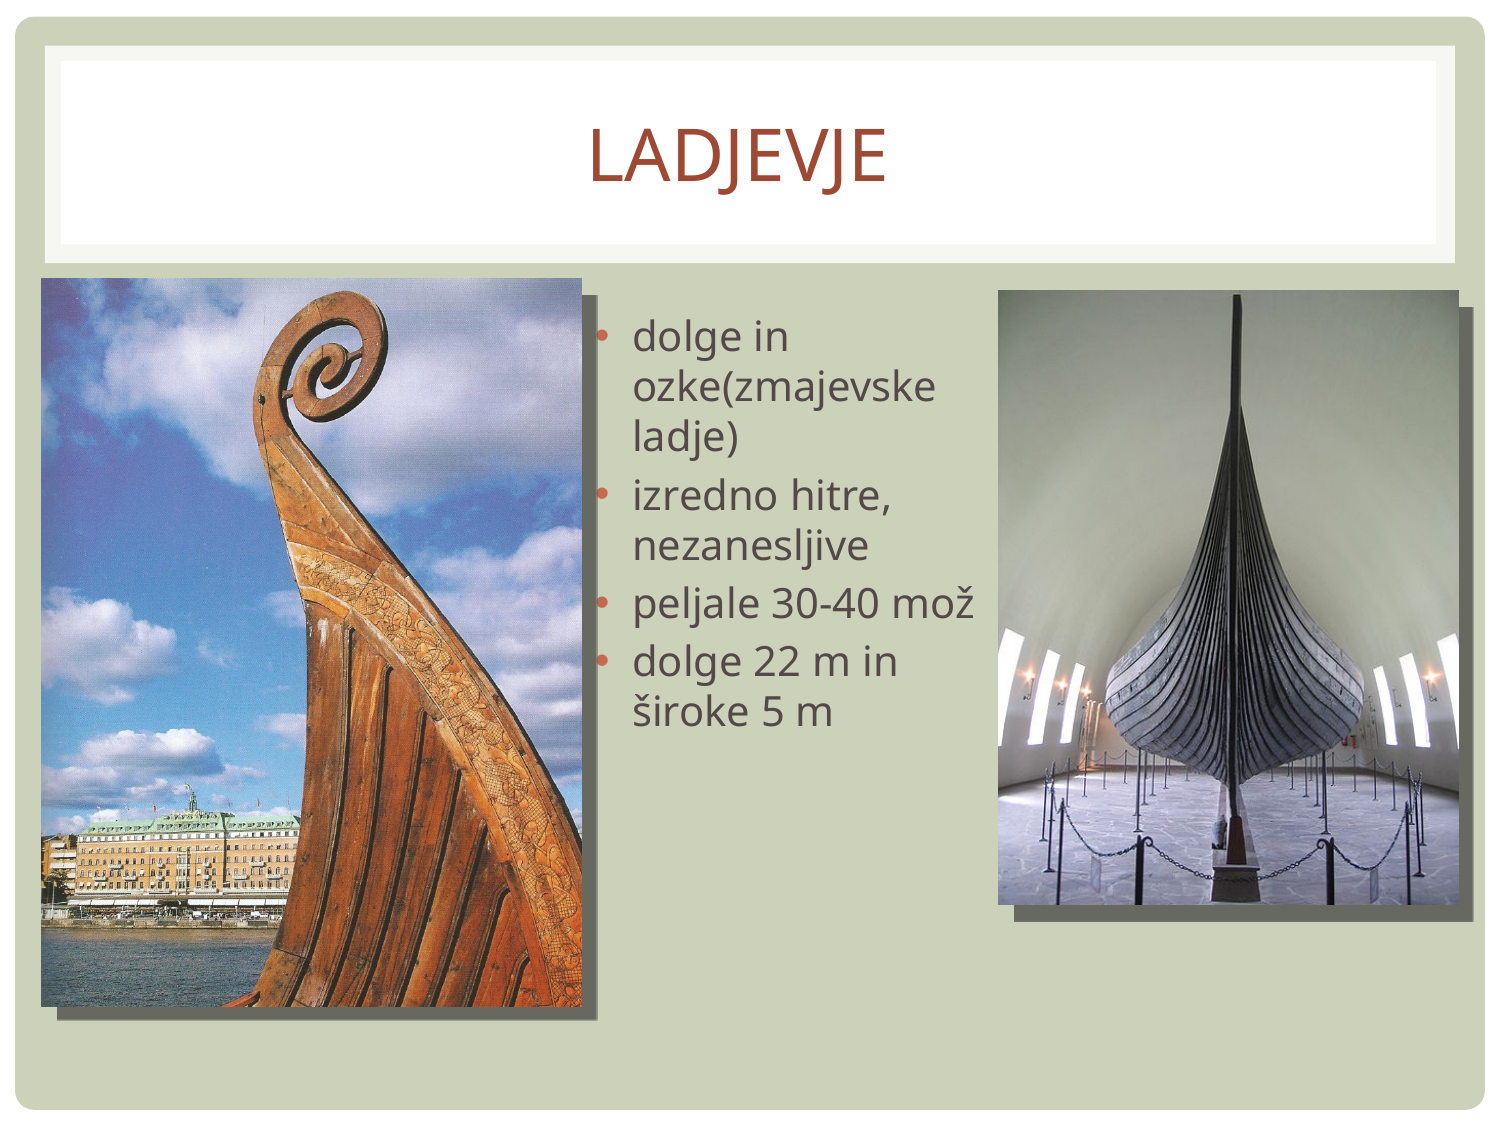

# Ladjevje
dolge in ozke(zmajevske ladje)
izredno hitre, nezanesljive
peljale 30-40 mož
dolge 22 m in široke 5 m